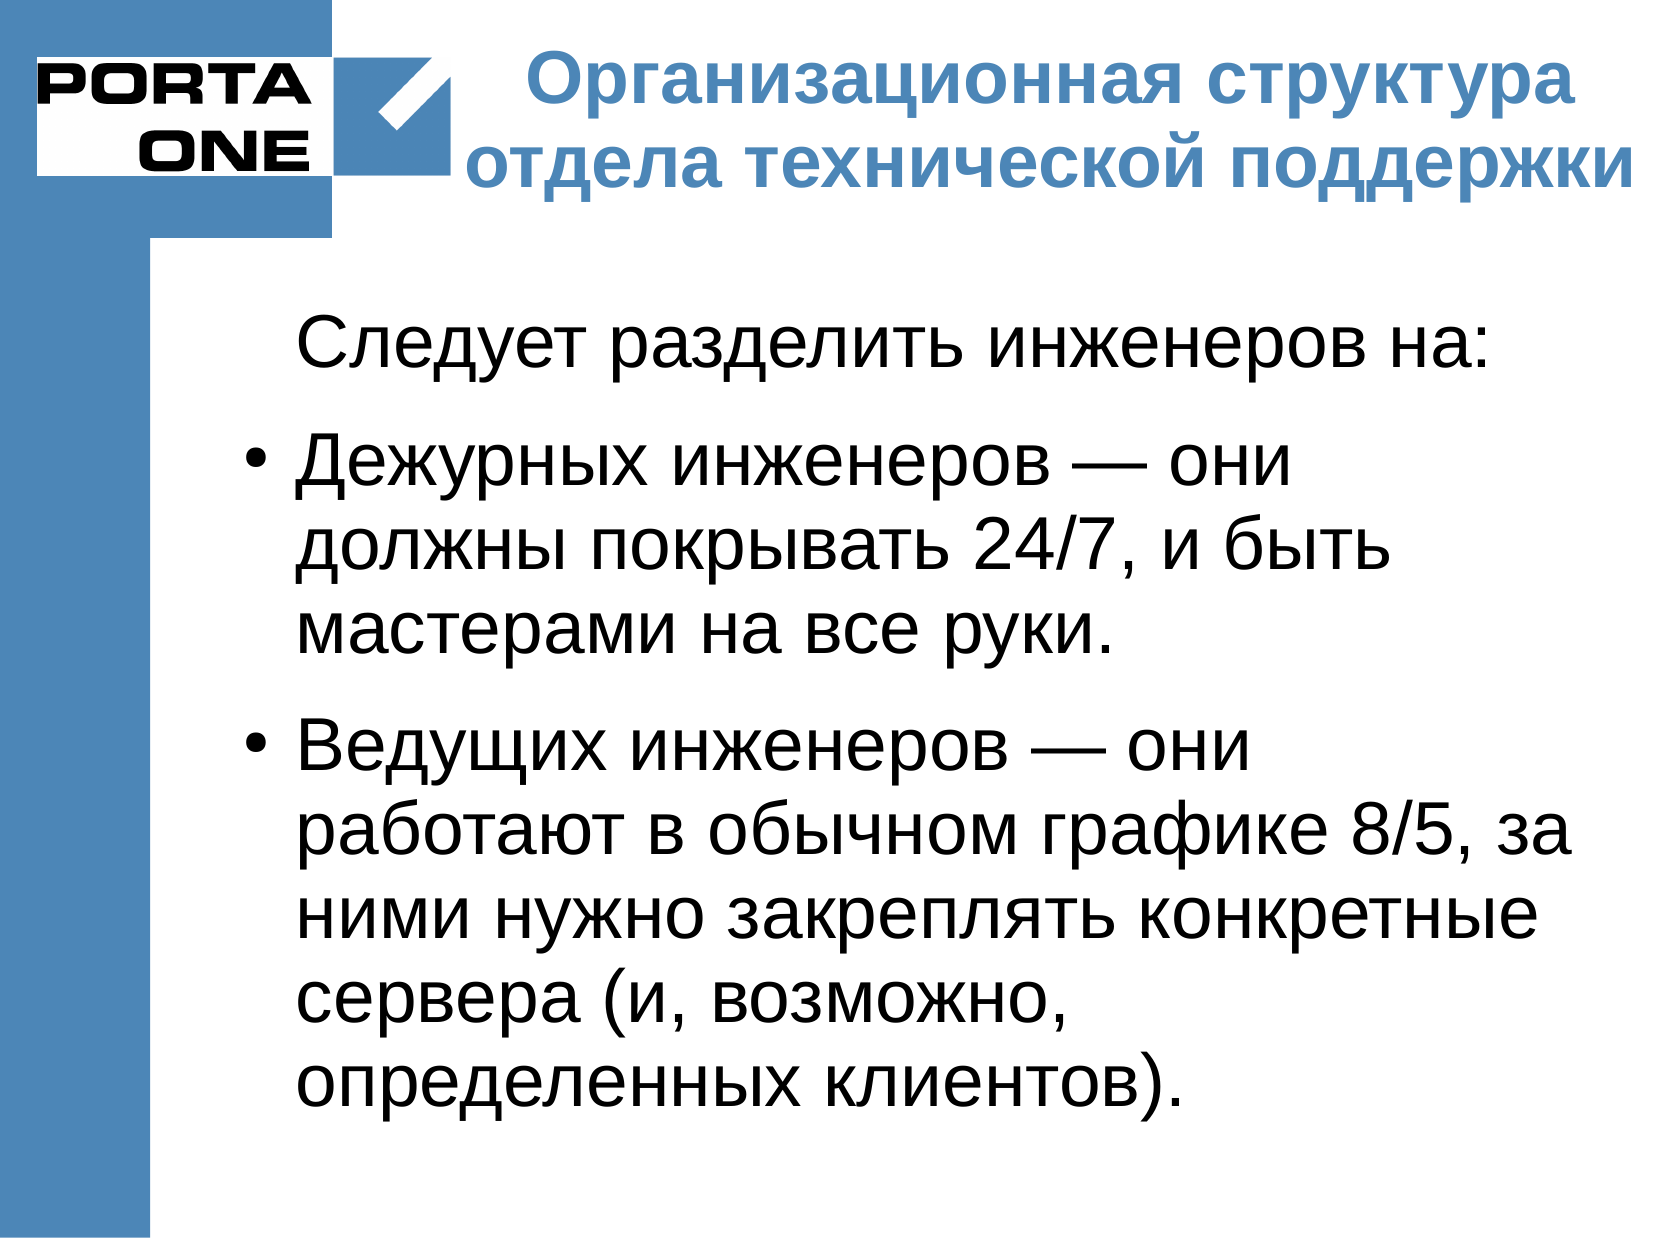

Организационная структура отдела технической поддержки
# Следует разделить инженеров на:
Дежурных инженеров — они должны покрывать 24/7, и быть мастерами на все руки.
Ведущих инженеров — они работают в обычном графике 8/5, за ними нужно закреплять конкретные сервера (и, возможно, определенных клиентов).